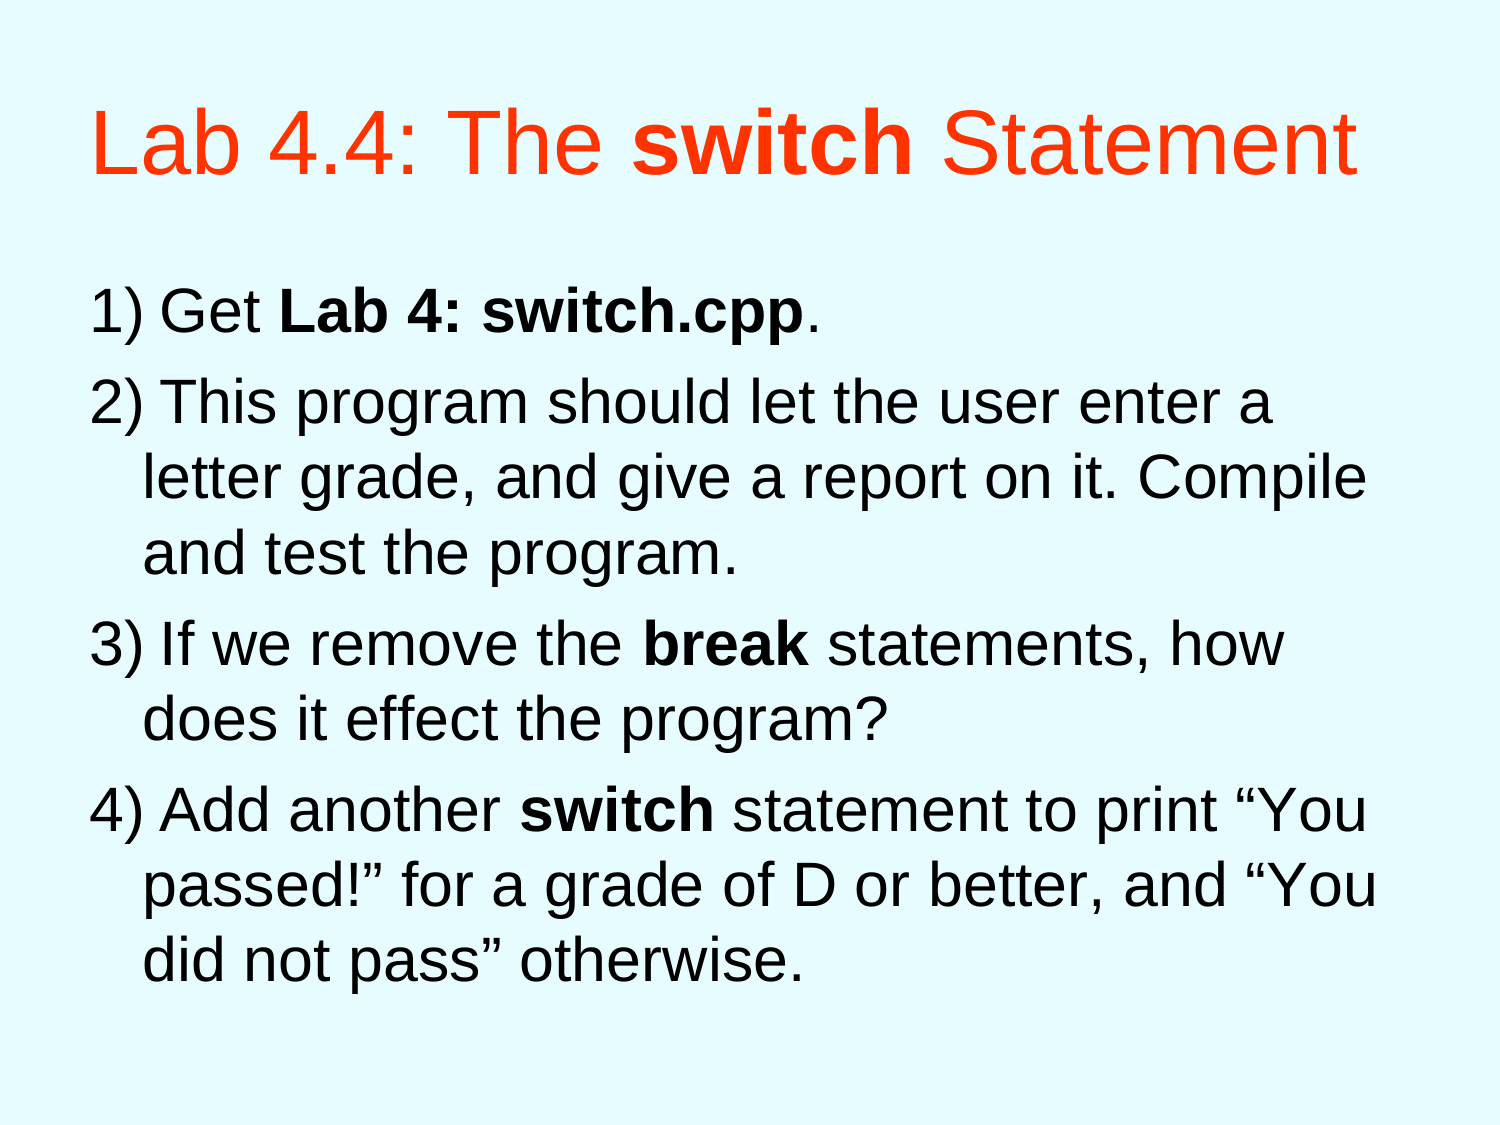

# Lab 4.4: The switch Statement
 Get Lab 4: switch.cpp.
 This program should let the user enter a letter grade, and give a report on it. Compile and test the program.
 If we remove the break statements, how does it effect the program?
 Add another switch statement to print “You passed!” for a grade of D or better, and “You did not pass” otherwise.